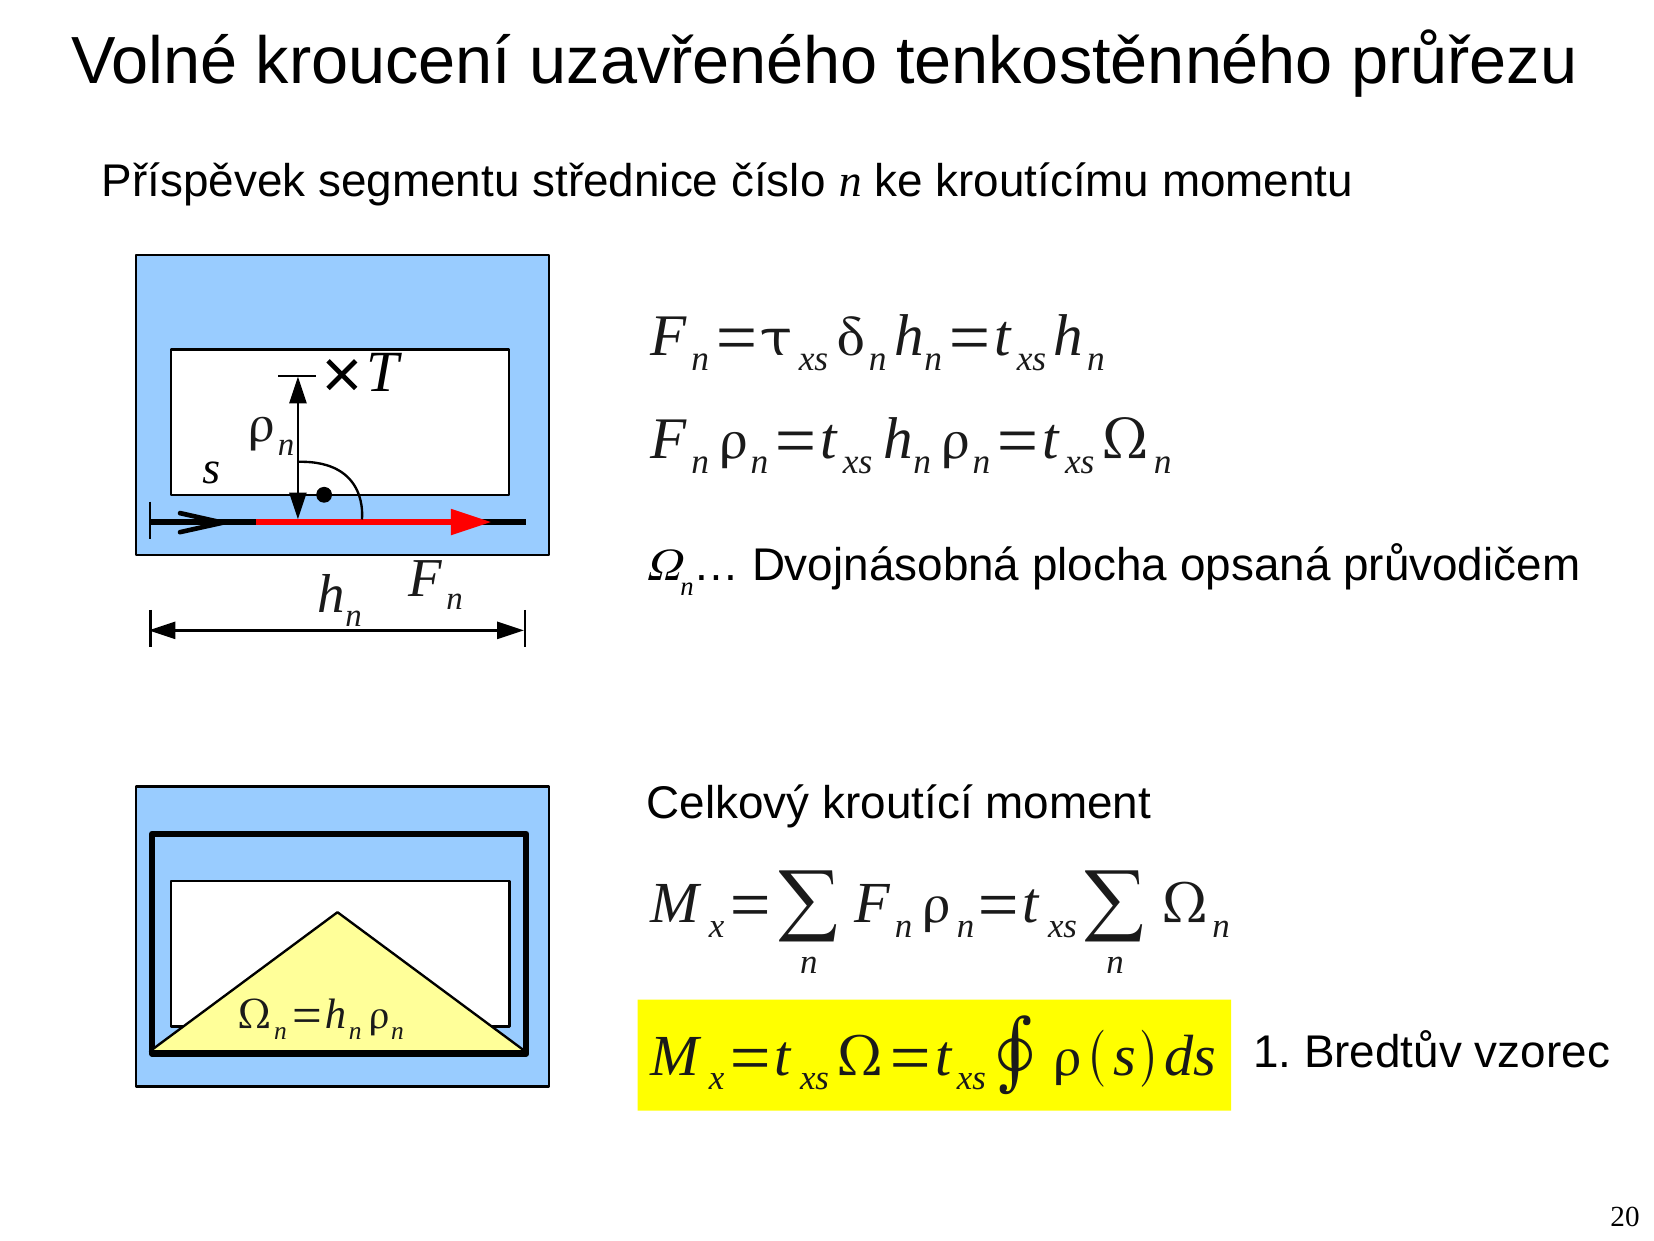

# Volné kroucení uzavřeného tenkostěnného průřezu
Příspěvek segmentu střednice číslo n ke kroutícímu momentu
T
s
Wn… Dvojnásobná plocha opsaná průvodičem
Celkový kroutící moment
1. Bredtův vzorec
20